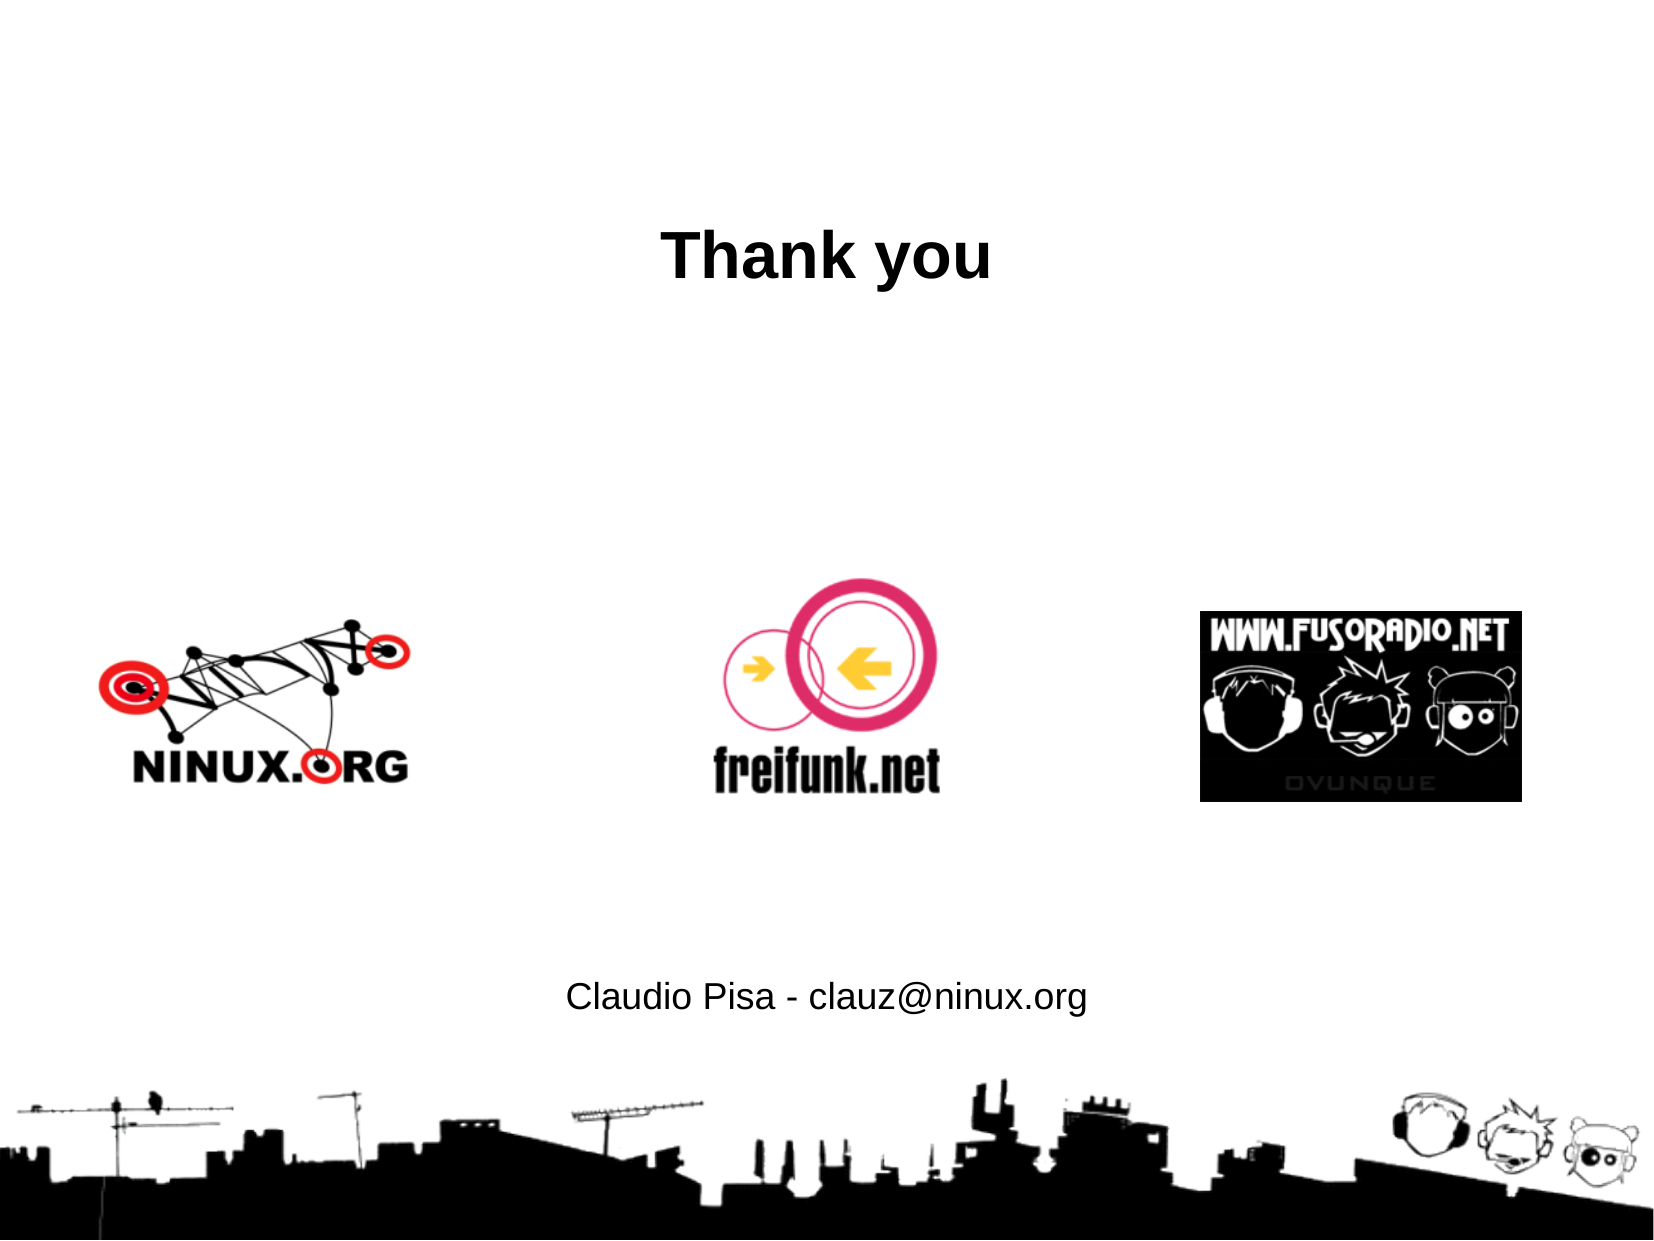

# Thank you
Claudio Pisa - clauz@ninux.org